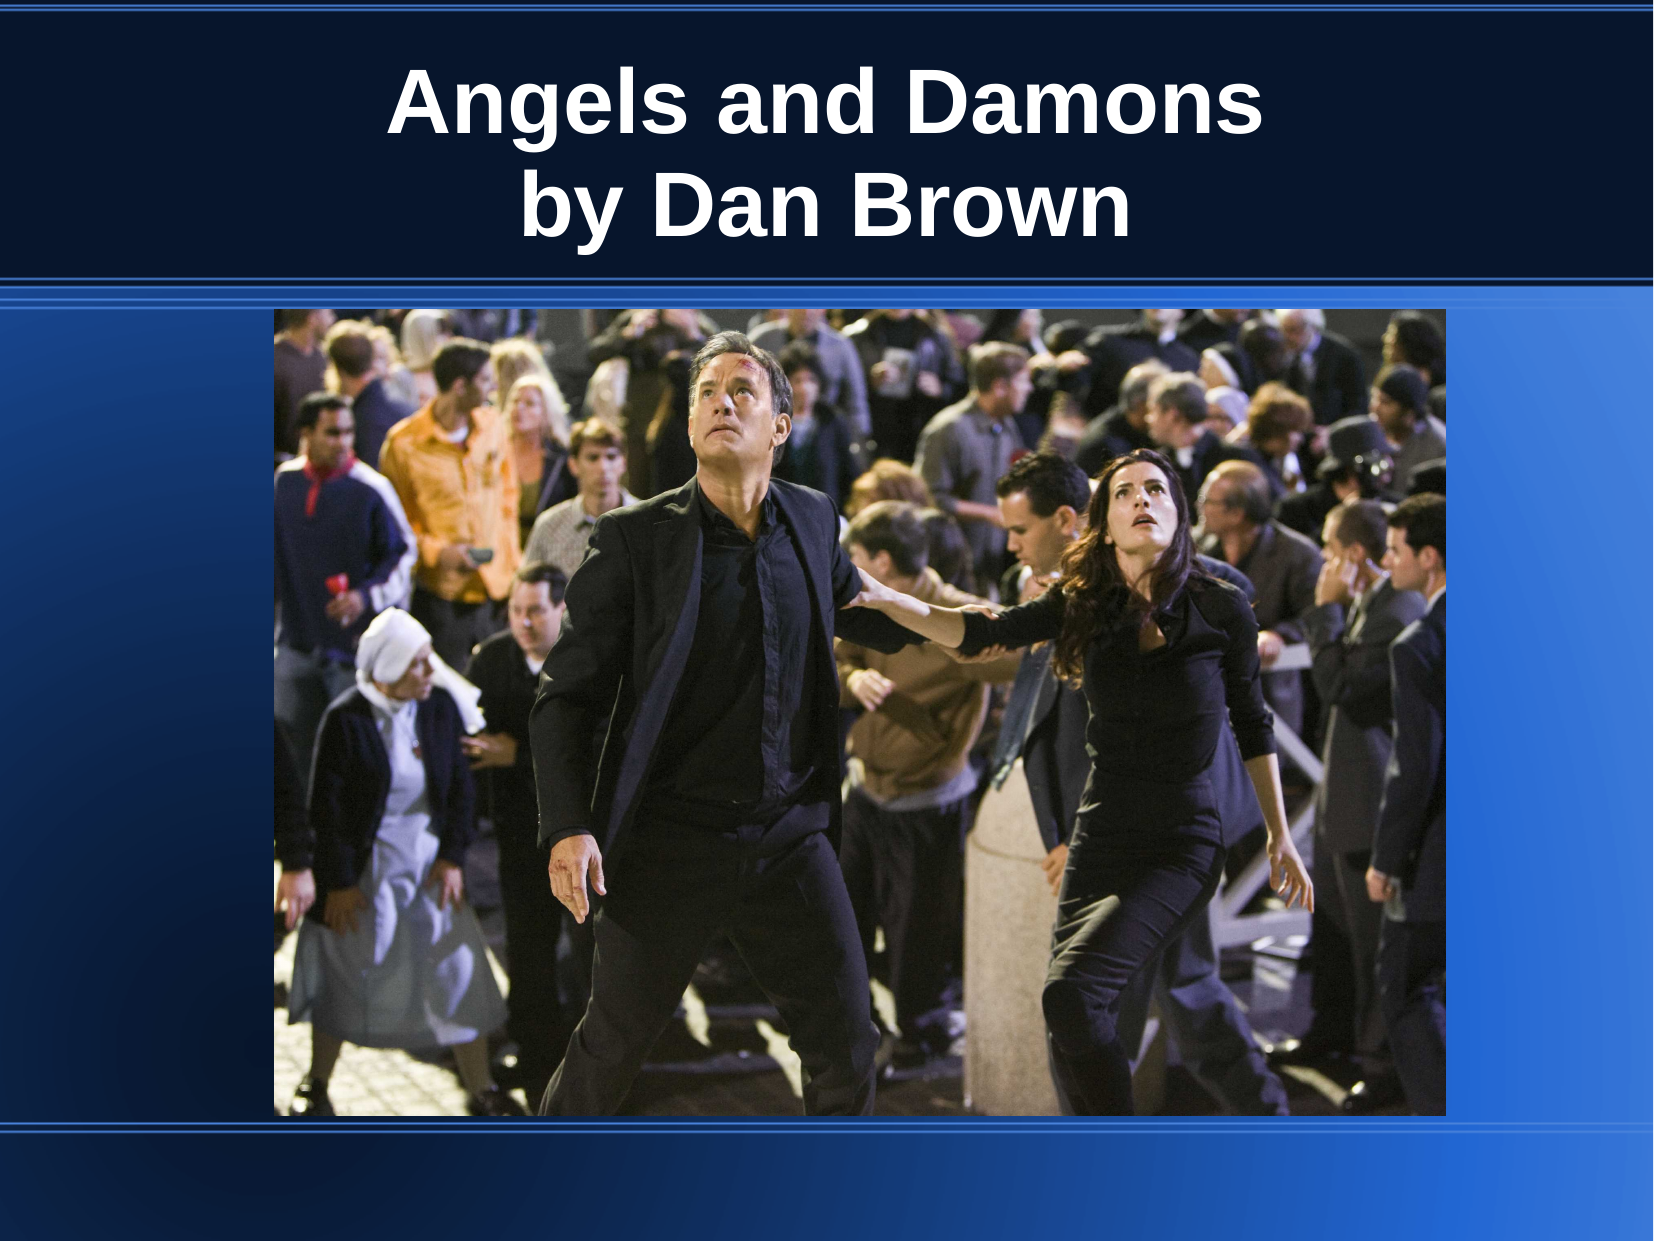

# Angels and Damons by Dan Brown